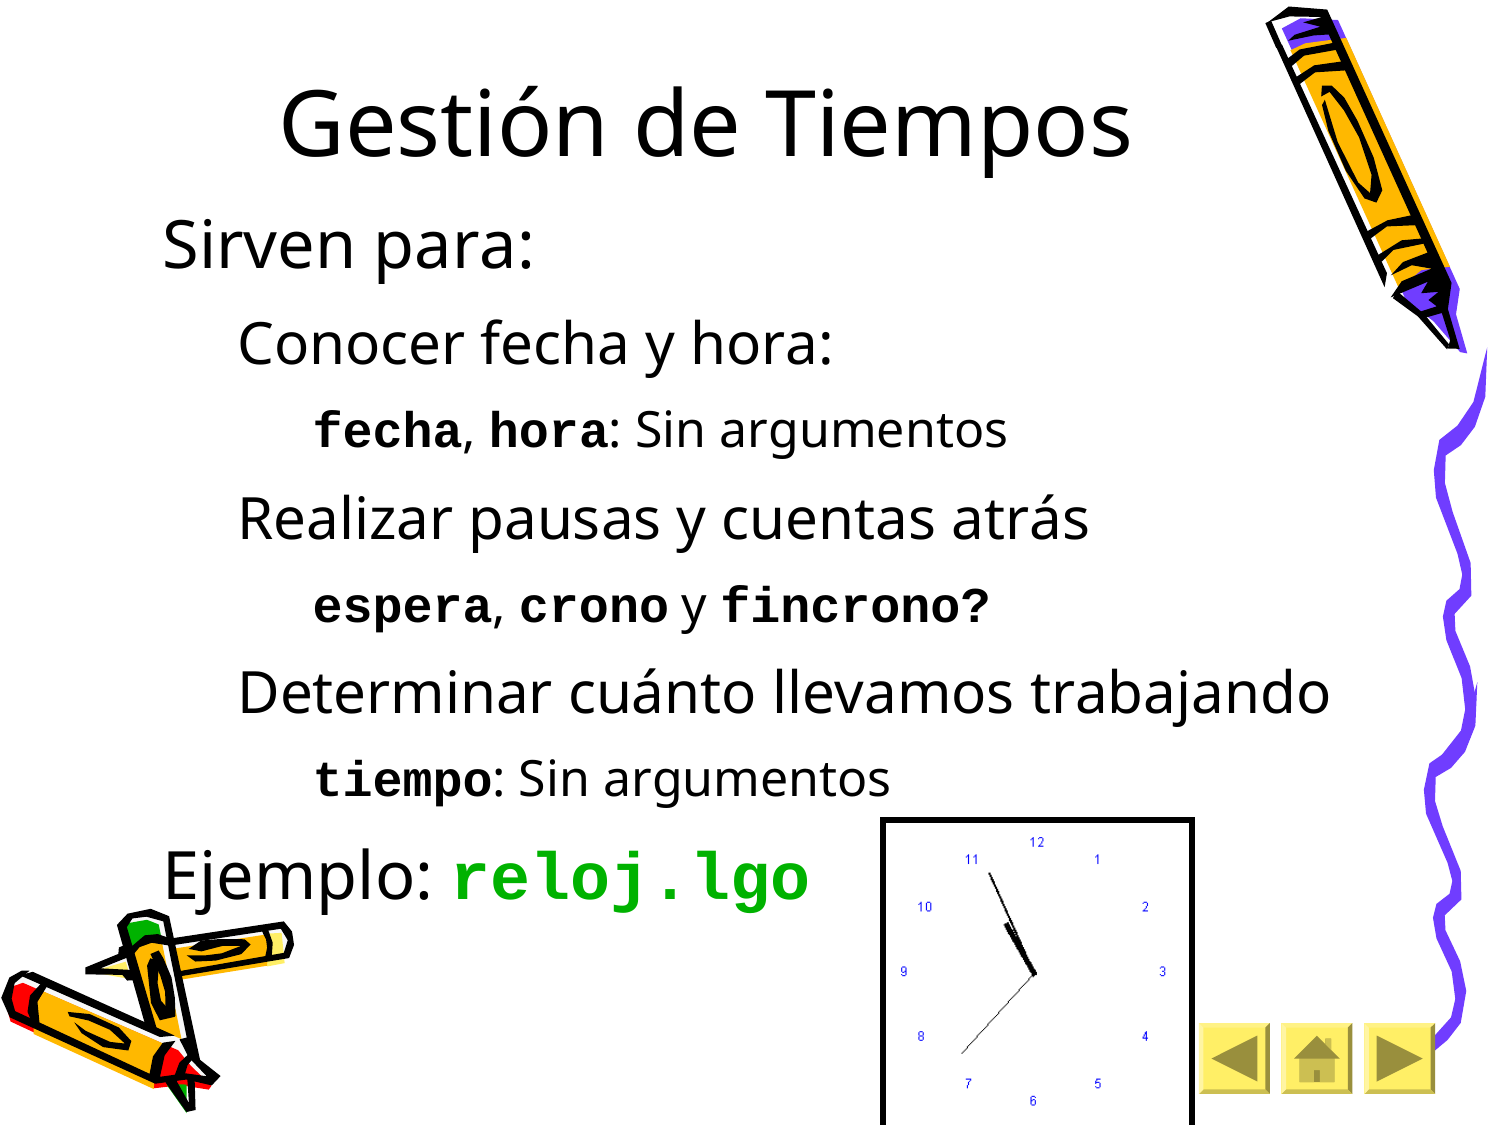

# Gestión de Tiempos
Sirven para:
Conocer fecha y hora:
fecha, hora: Sin argumentos
Realizar pausas y cuentas atrás
espera, crono y fincrono?
Determinar cuánto llevamos trabajando
tiempo: Sin argumentos
Ejemplo: reloj.lgo